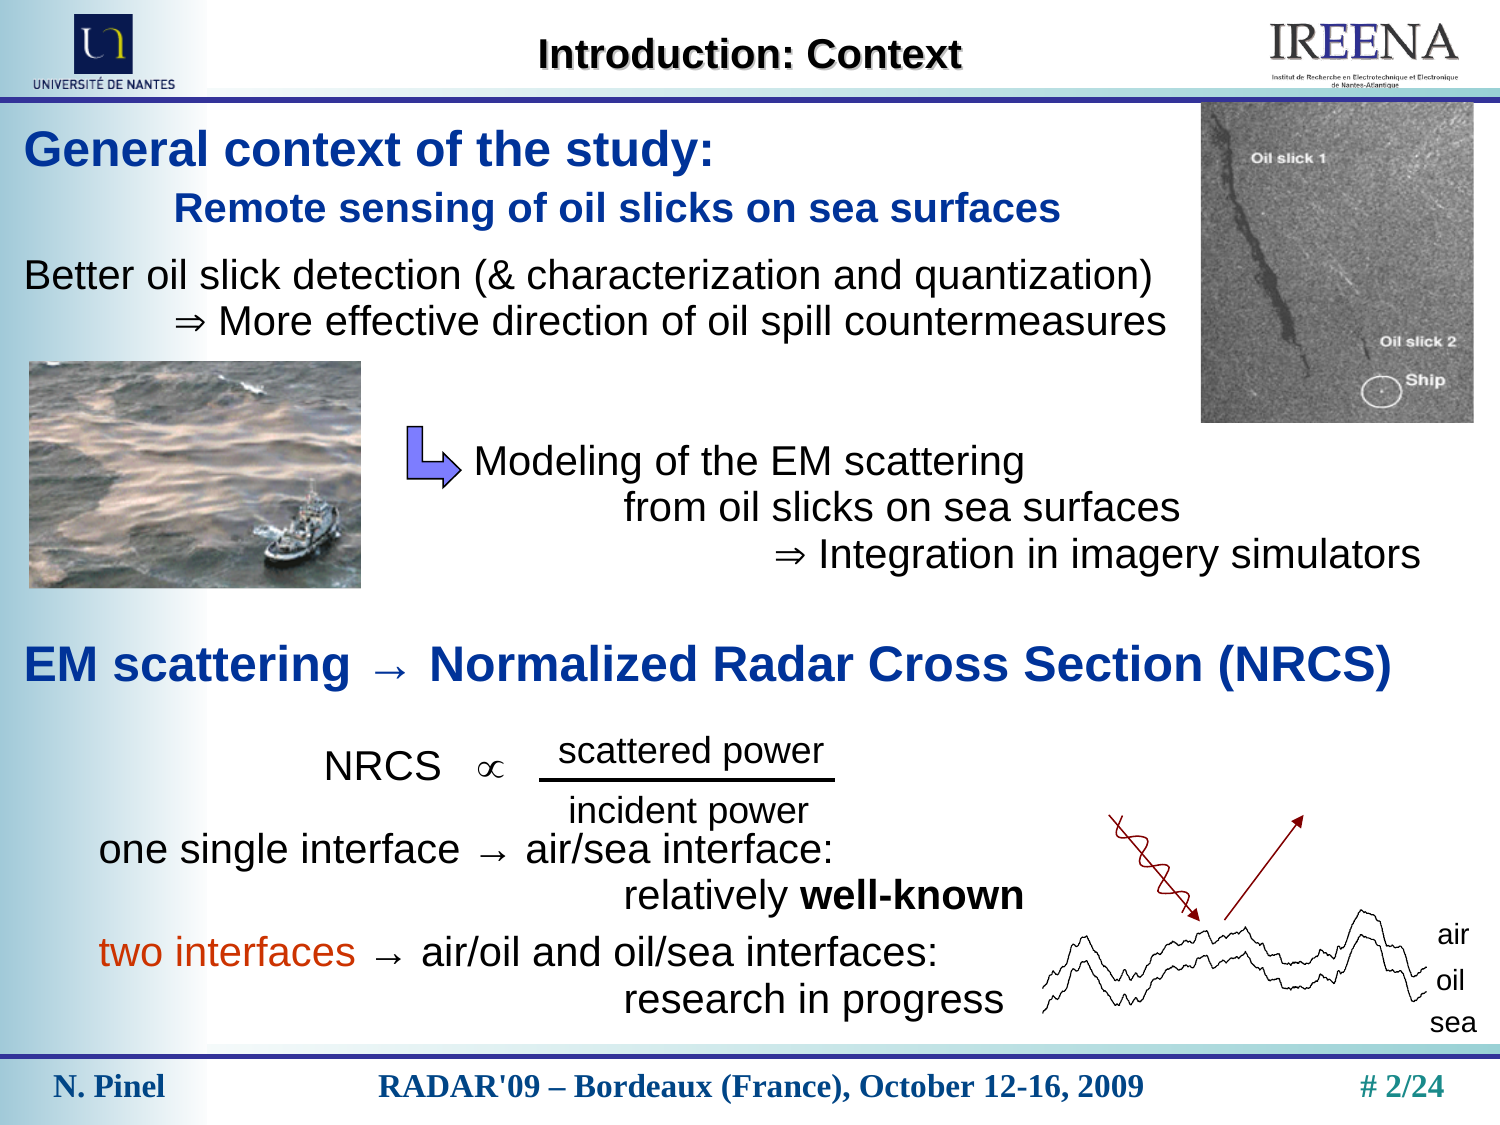

# Introduction: Context
General context of the study:
	Remote sensing of oil slicks on sea surfaces
Better oil slick detection (& characterization and quantization)
 		 More effective direction of oil spill countermeasures
				Modeling of the EM scattering
				from oil slicks on sea surfaces
						 Integration in imagery simulators
EM scattering → Normalized Radar Cross Section (NRCS)
			NRCS 
one single interface → air/sea interface:
				relatively well-known
two interfaces → air/oil and oil/sea interfaces:
				research in progress
scattered power
incident power
air
oil
sea